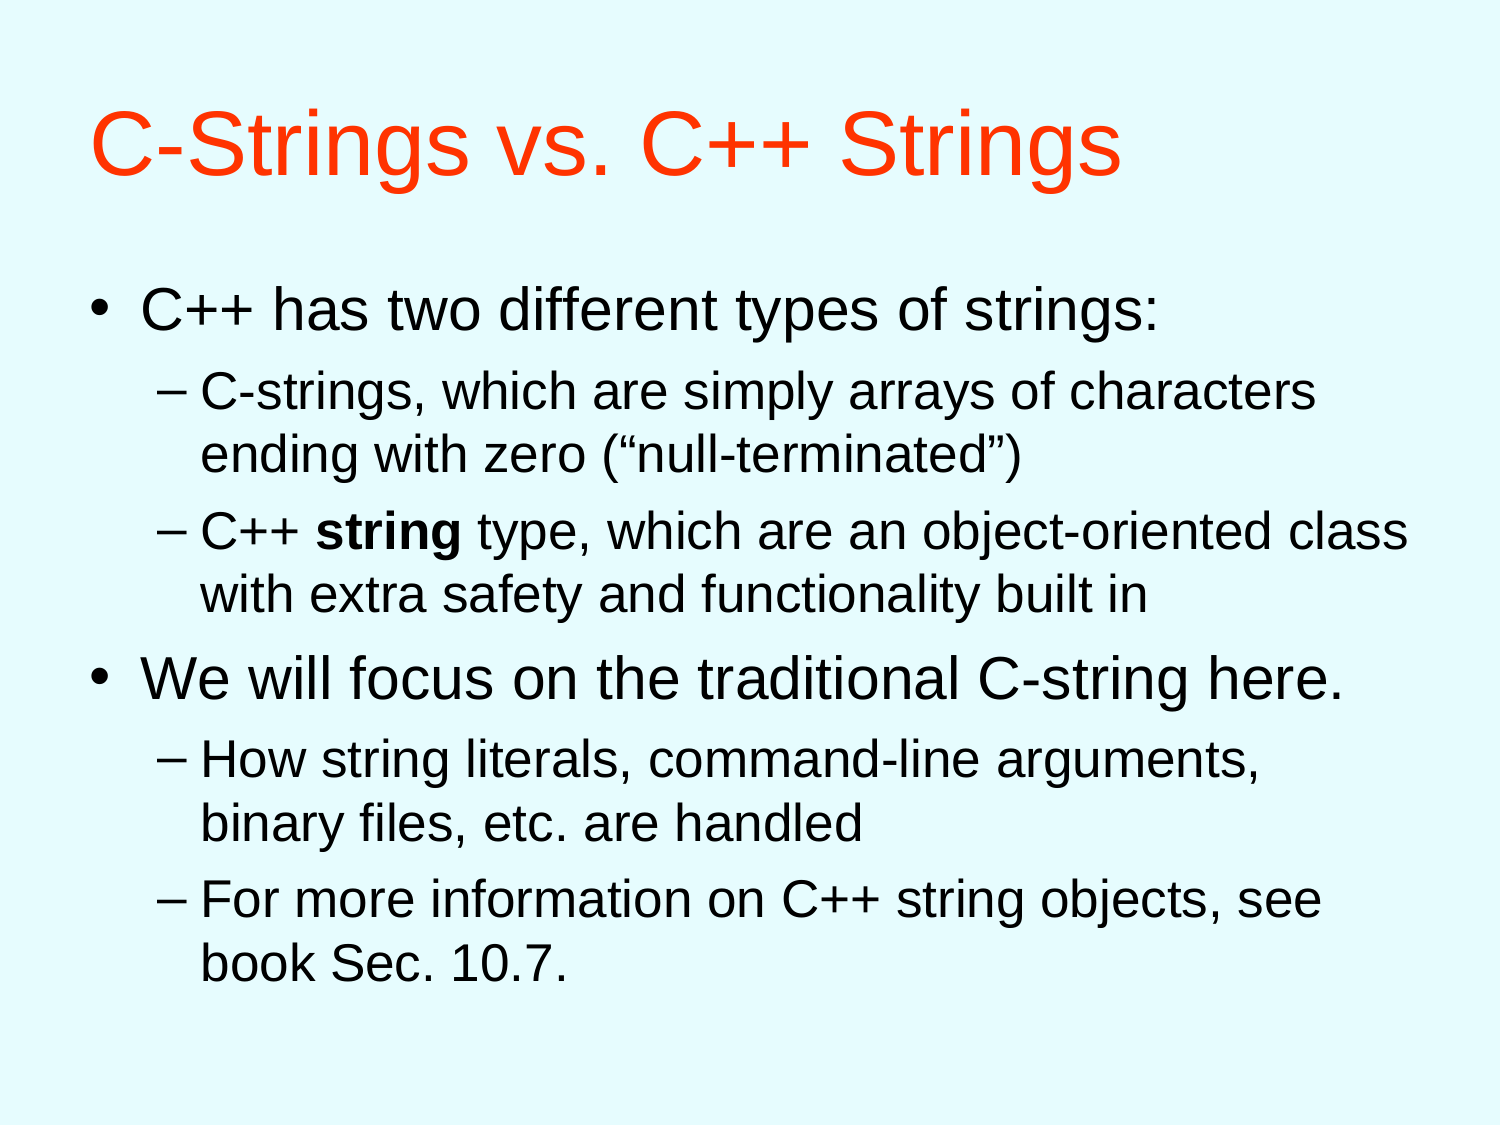

# C-Strings vs. C++ Strings
C++ has two different types of strings:
C-strings, which are simply arrays of characters ending with zero (“null-terminated”)
C++ string type, which are an object-oriented class with extra safety and functionality built in
We will focus on the traditional C-string here.
How string literals, command-line arguments, binary files, etc. are handled
For more information on C++ string objects, see book Sec. 10.7.